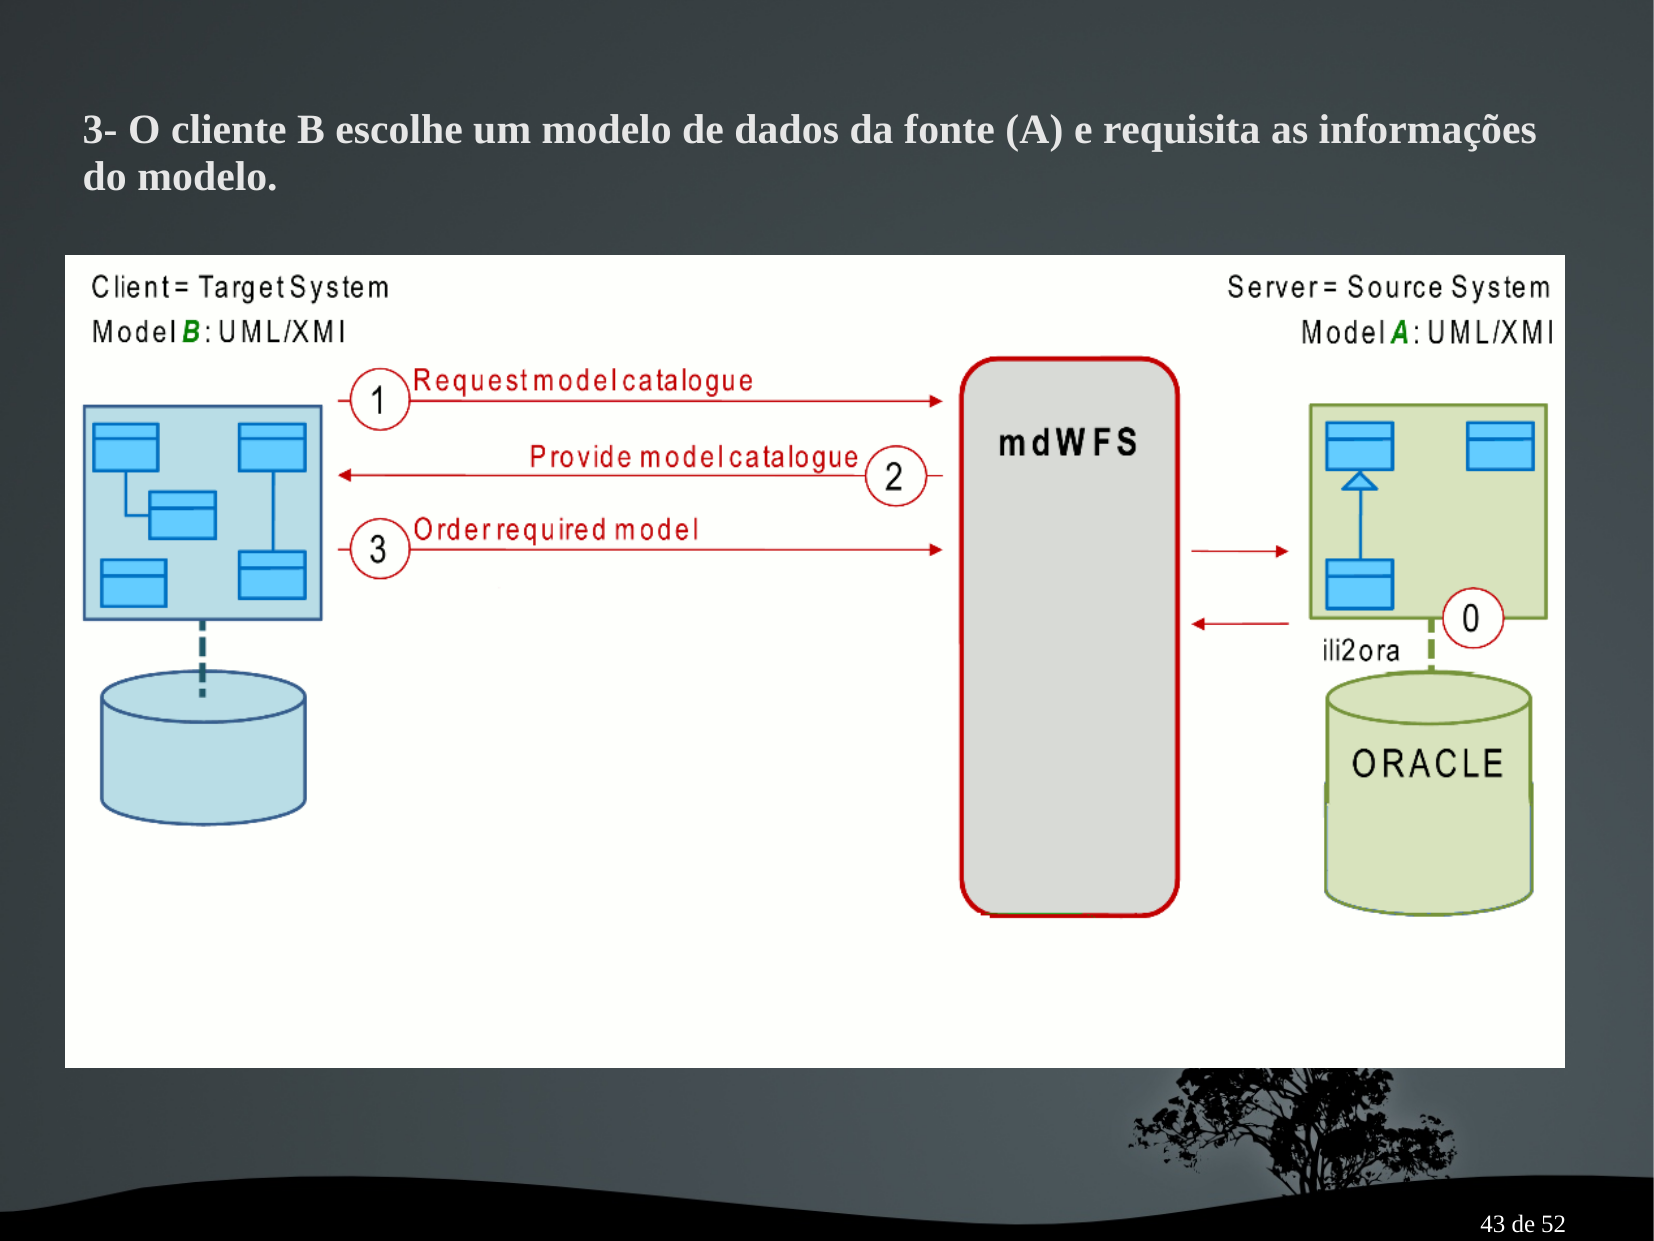

# 3- O cliente B escolhe um modelo de dados da fonte (A) e requisita as informações do modelo.
43